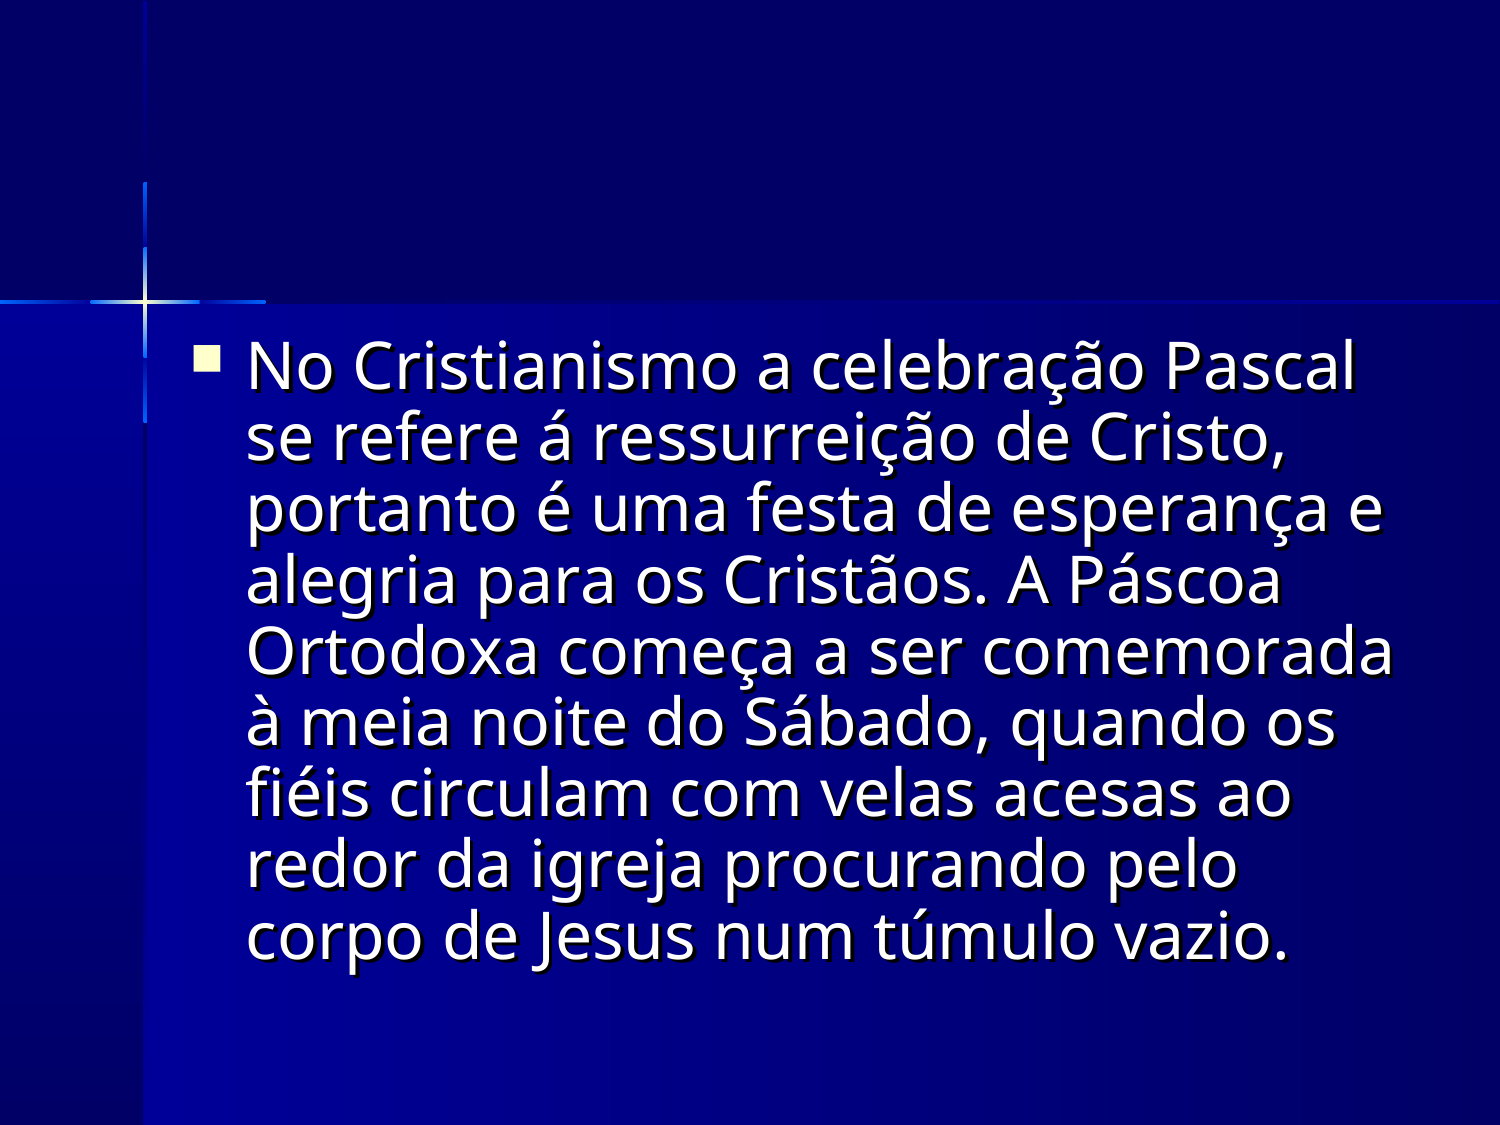

# No Cristianismo a celebração Pascal se refere á ressurreição de Cristo, portanto é uma festa de esperança e alegria para os Cristãos. A Páscoa Ortodoxa começa a ser comemorada à meia noite do Sábado, quando os fiéis circulam com velas acesas ao redor da igreja procurando pelo corpo de Jesus num túmulo vazio.